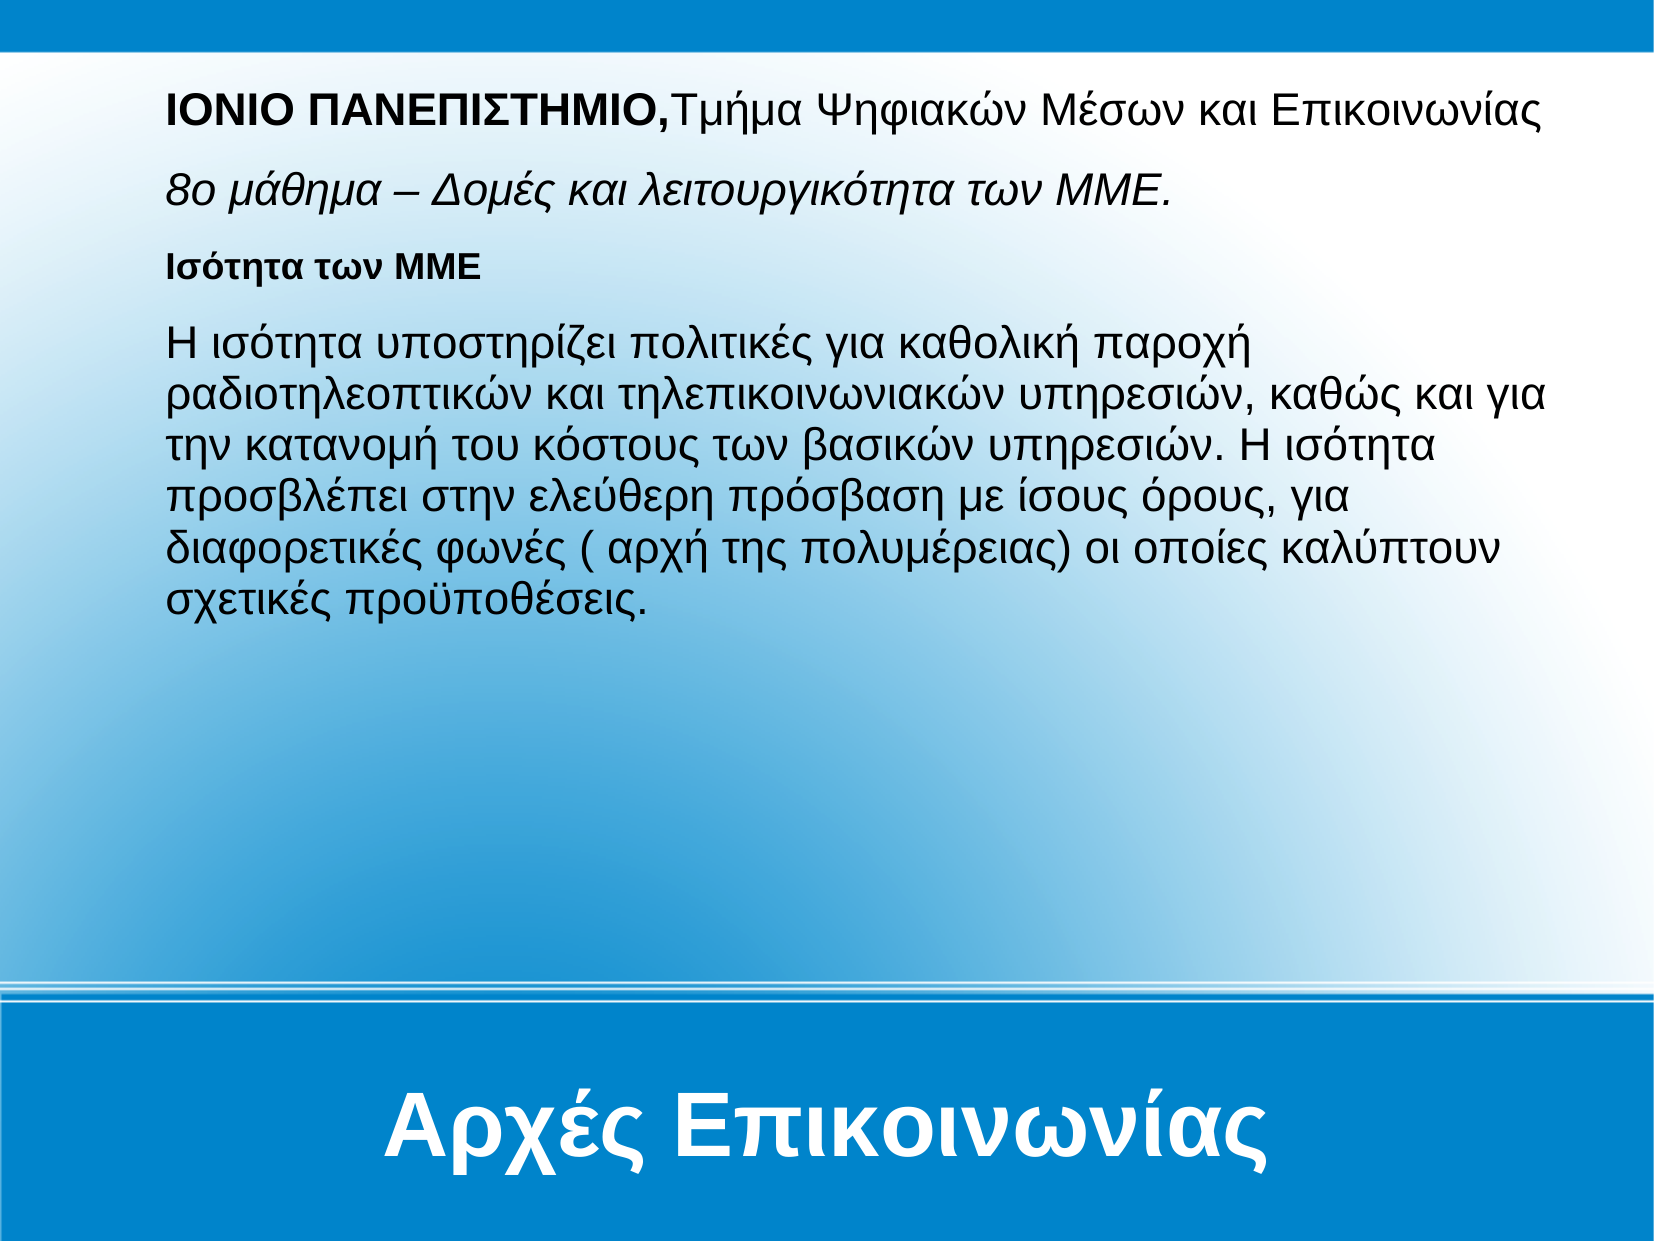

ΙΟΝΙΟ ΠΑΝΕΠΙΣΤΗΜΙΟ,Τμήμα Ψηφιακών Μέσων και Επικοινωνίας
8ο μάθημα – Δομές και λειτουργικότητα των ΜΜΕ.
Ισότητα των ΜΜΕ
Η ισότητα υποστηρίζει πολιτικές για καθολική παροχή ραδιοτηλεοπτικών και τηλεπικοινωνιακών υπηρεσιών, καθώς και για την κατανομή του κόστους των βασικών υπηρεσιών. Η ισότητα προσβλέπει στην ελεύθερη πρόσβαση με ίσους όρους, για διαφορετικές φωνές ( αρχή της πολυμέρειας) οι οποίες καλύπτουν σχετικές προϋποθέσεις.
# Αρχές Επικοινωνίας